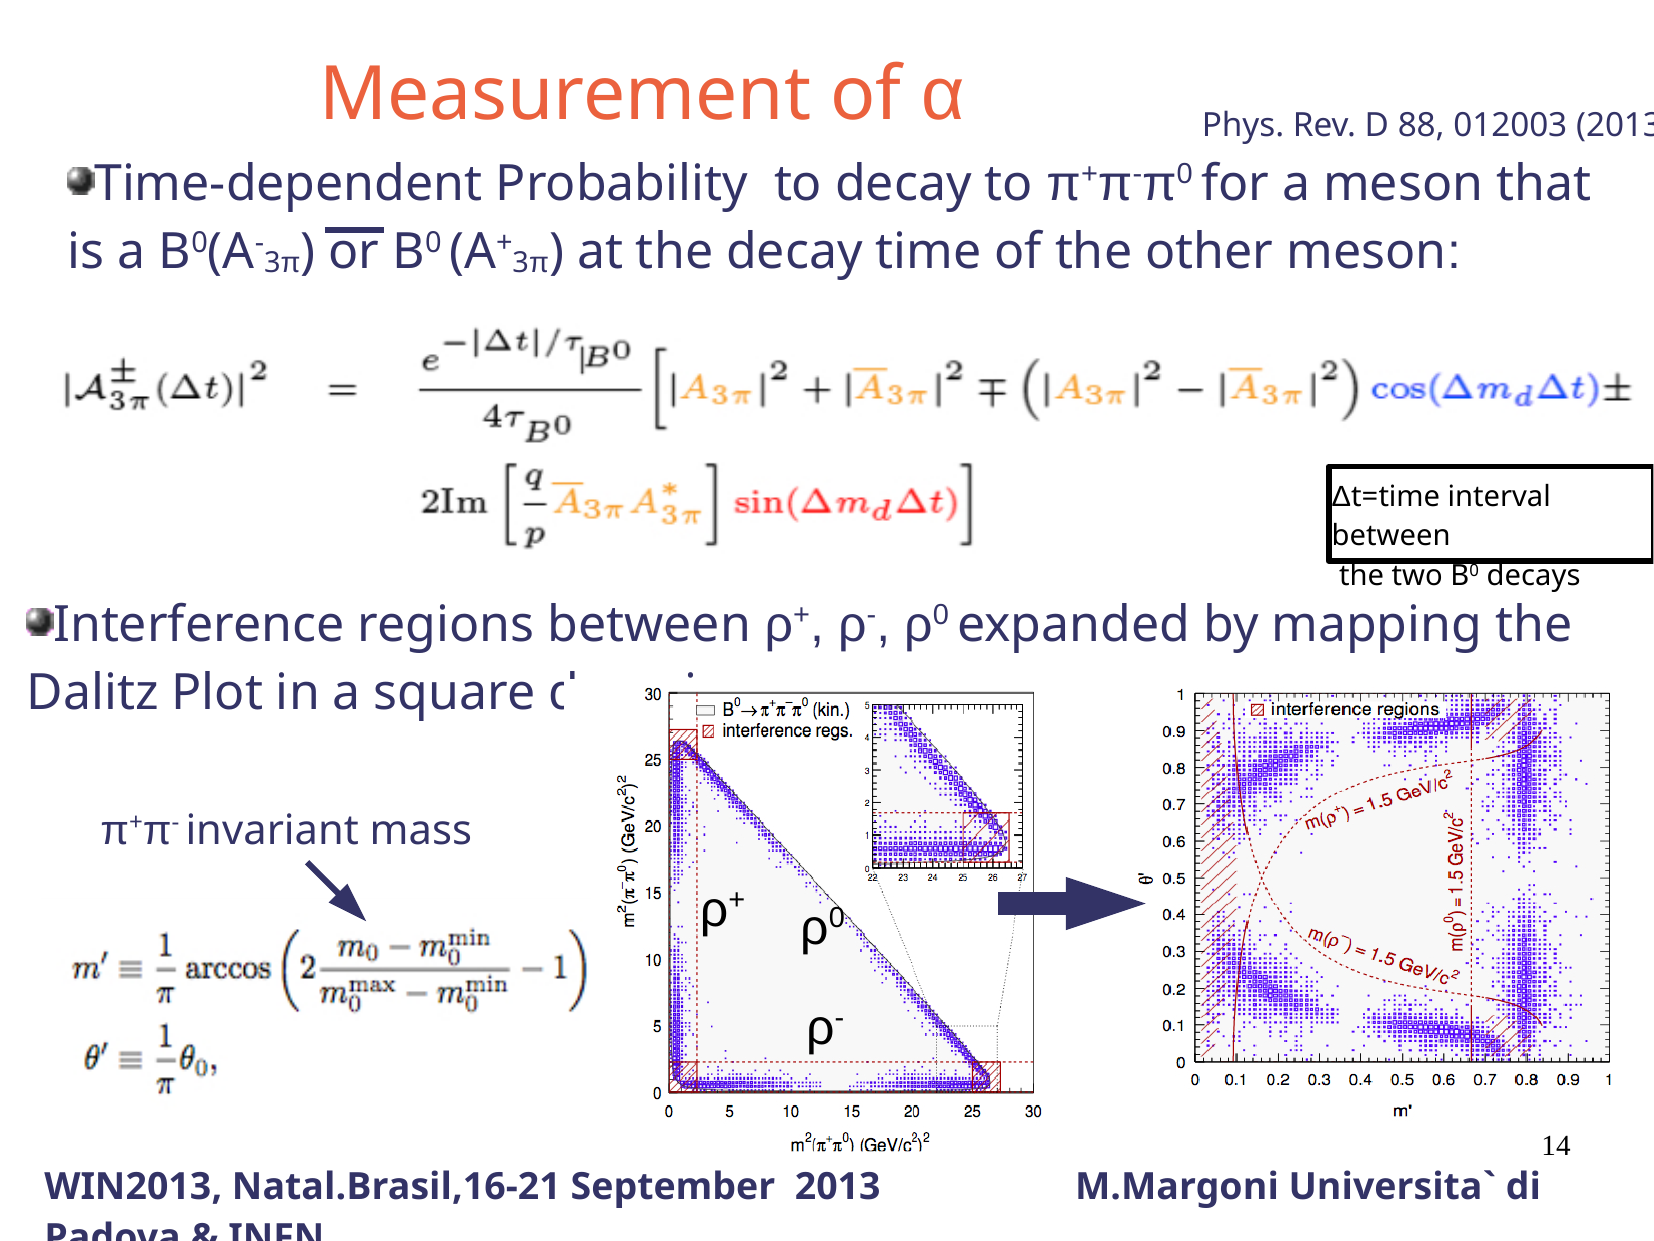

Measurement of α
Time-dependent Probability to decay to π+π-π0 for a meson that is a B0(A-3π) or B0 (A+3π) at the decay time of the other meson:
Phys. Rev. D 88, 012003 (2013)
Δt=time interval between
 the two B0 decays
Interference regions between ρ+, ρ-, ρ0 expanded by mapping the Dalitz Plot in a square domain
π+π- invariant mass
ρ+
ρ0
ρ-
14
WIN2013, Natal.Brasil,16-21 September 2013 M.Margoni Universita` di Padova & INFN